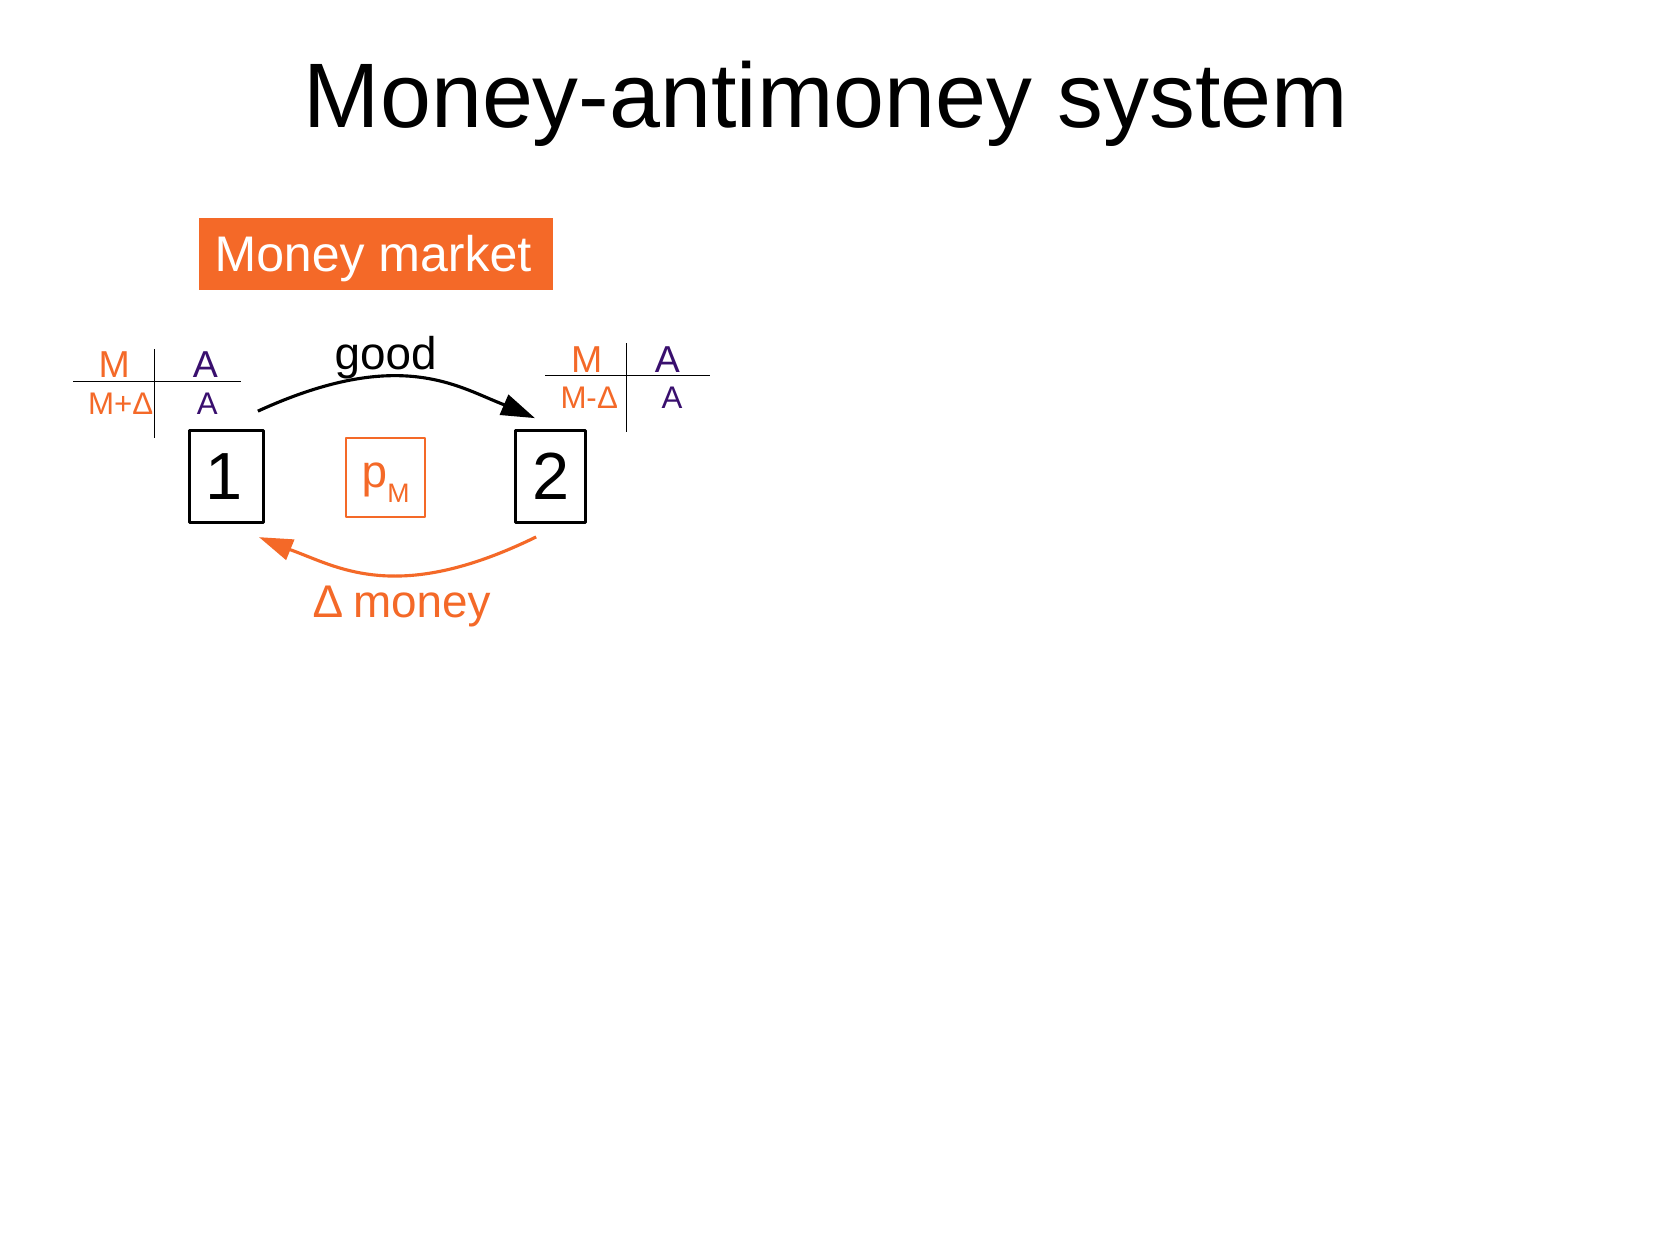

# Money-antimoney system
Money market
good
 M A
M-Δ A
 M A
M+Δ A
1
2
pM
Δ money